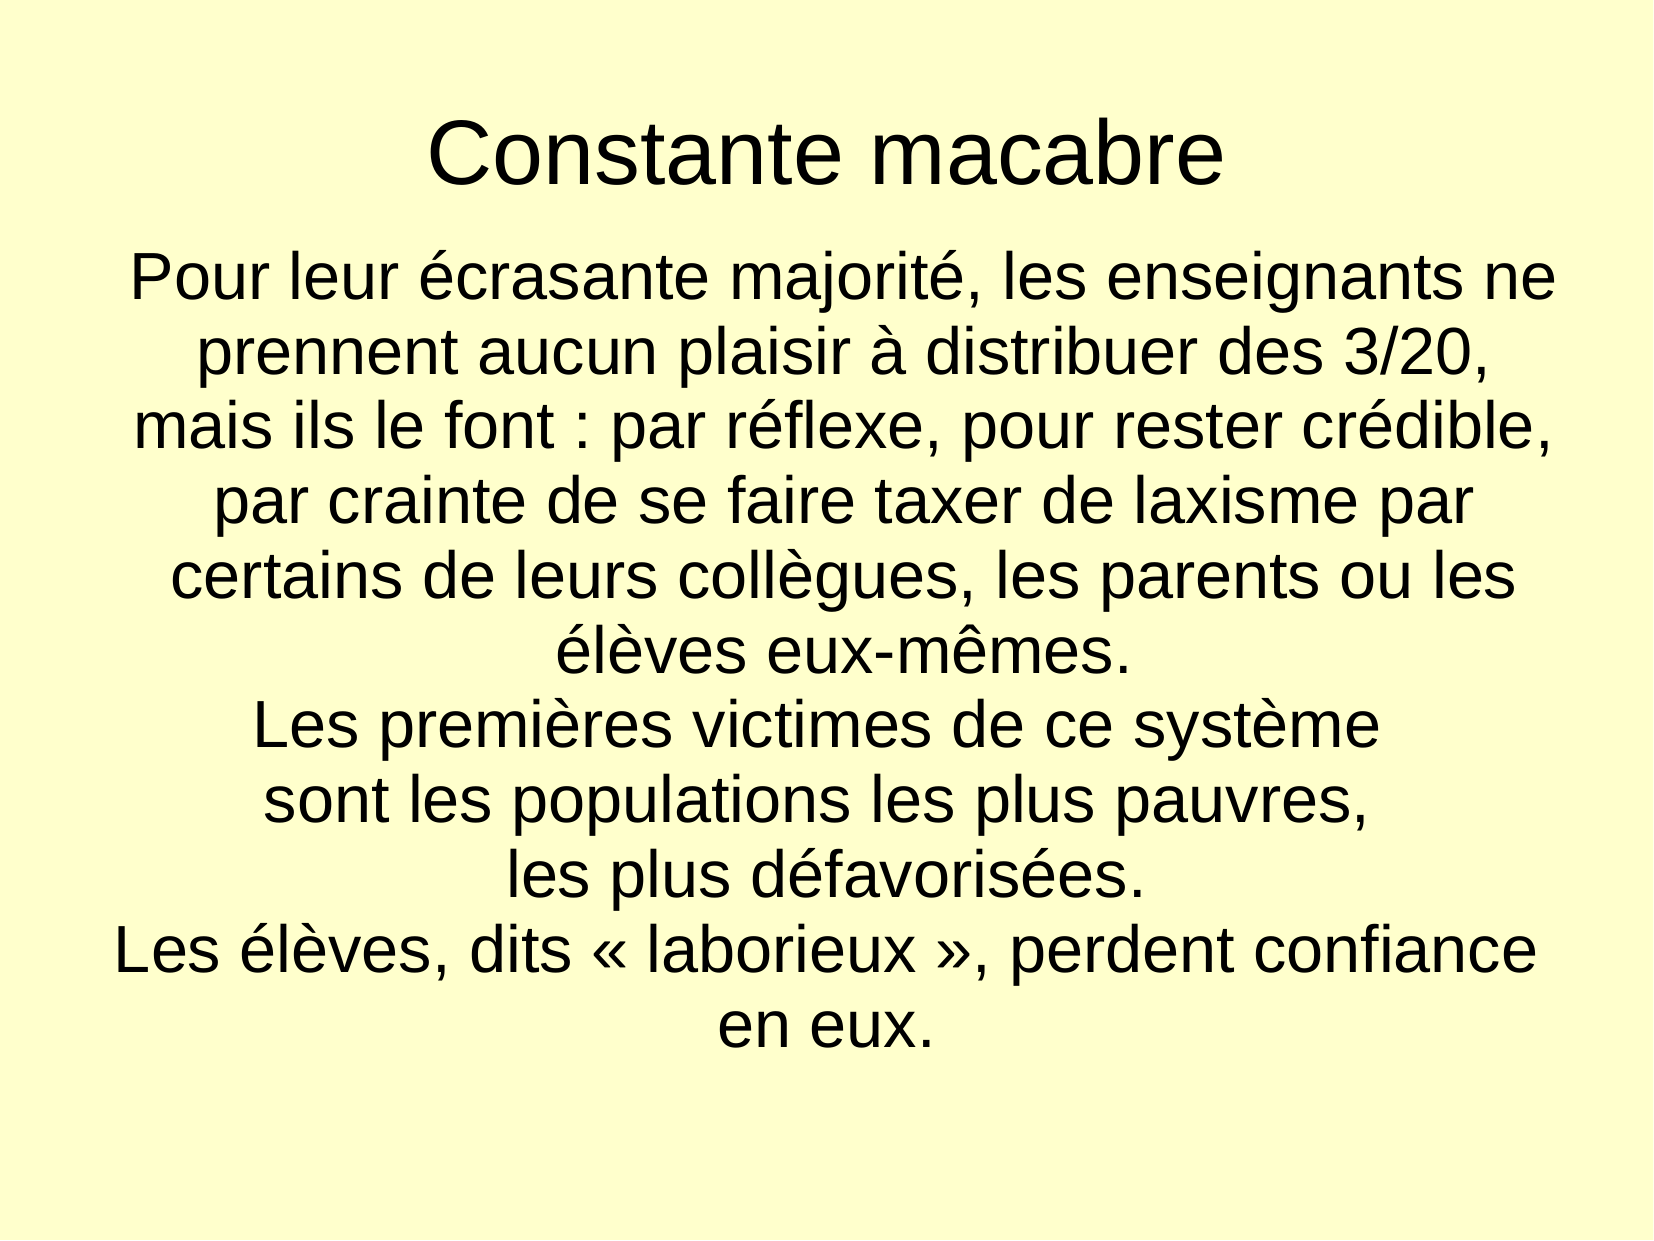

Pour leur écrasante majorité, les enseignants ne prennent aucun plaisir à distribuer des 3/20, mais ils le font : par réflexe, pour rester crédible, par crainte de se faire taxer de laxisme par certains de leurs collègues, les parents ou les élèves eux-mêmes.
Les premières victimes de ce système
sont les populations les plus pauvres,
les plus défavorisées.
Les élèves, dits « laborieux », perdent confiance en eux.
# Constante macabre